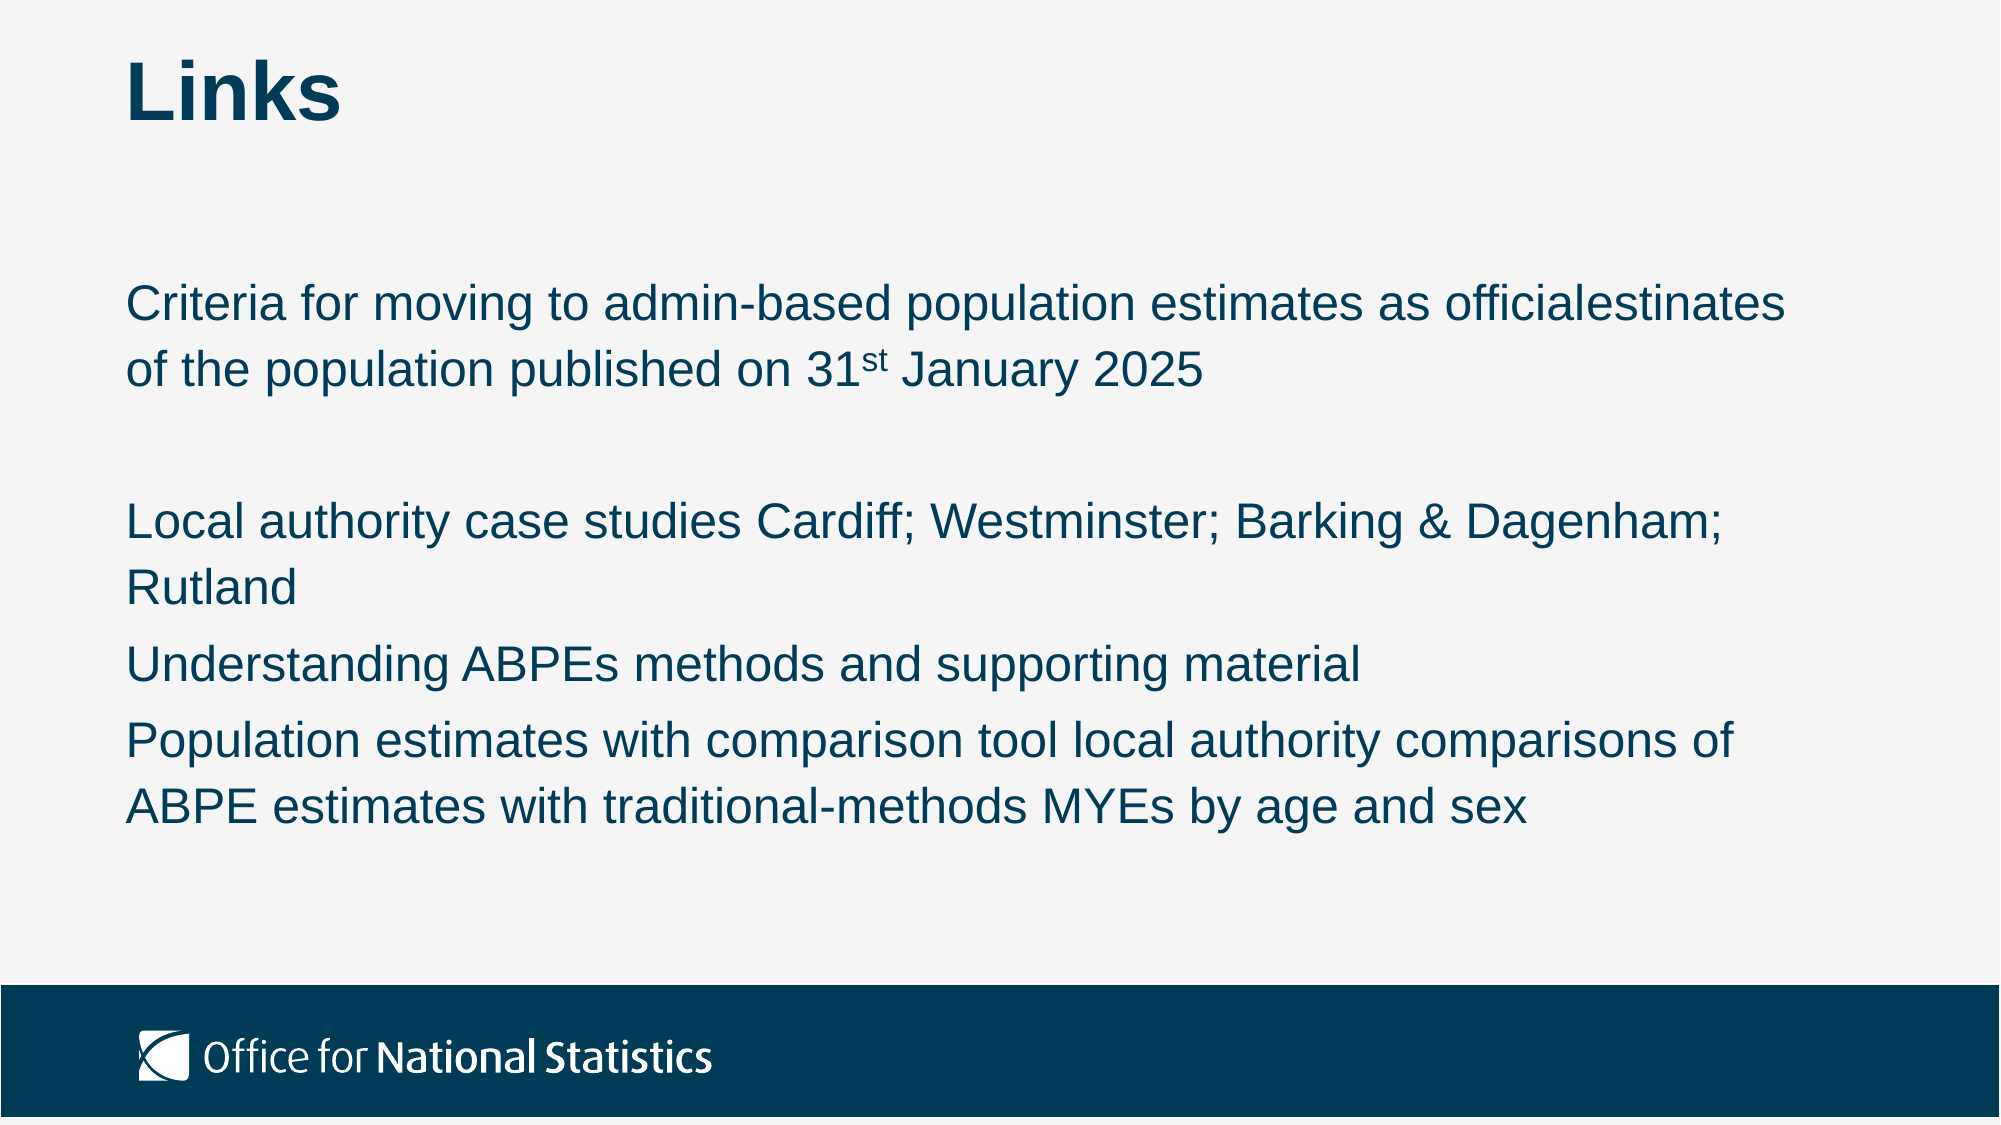

# Links
Criteria for moving to admin-based population estimates as officialestinatesof the population published on 31st January 2025
Local authority case studies Cardiff; Westminster; Barking & Dagenham; Rutland
Understanding ABPEs methods and supporting material
Population estimates with comparison tool local authority comparisons of ABPE estimates with traditional-methods MYEs by age and sex